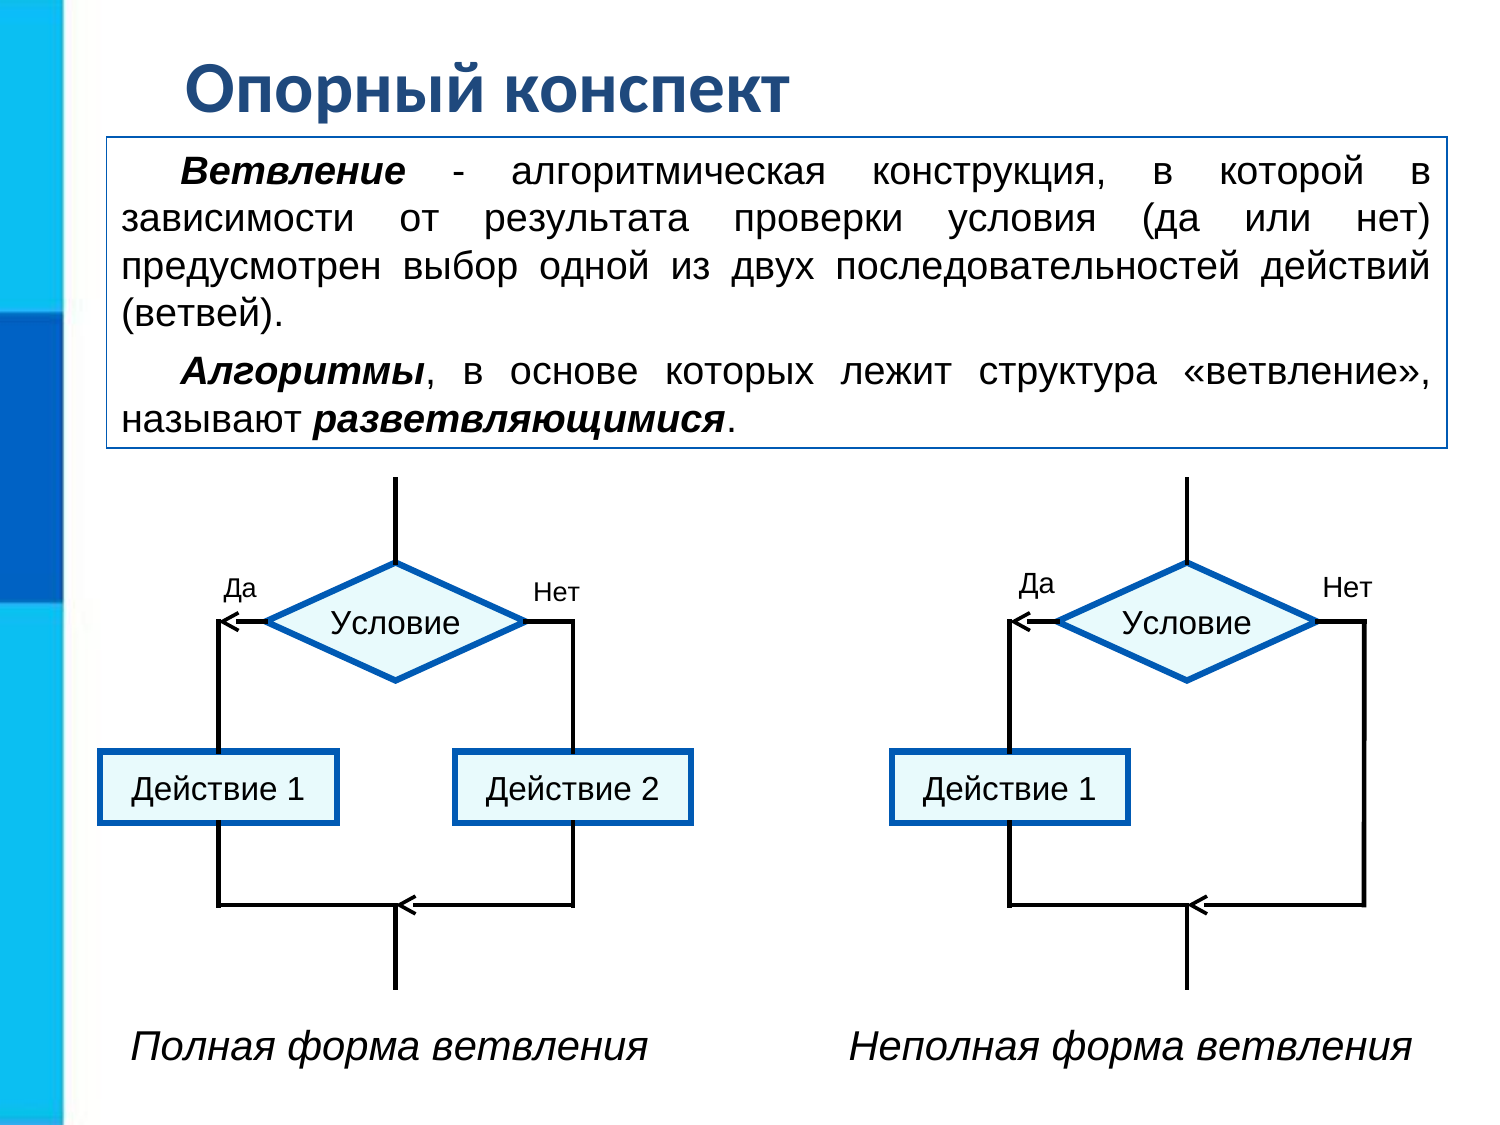

Опорный конспект
Ветвление - алгоритмическая конструкция, в которой в зависимости от результата проверки условия (да или нет) предусмотрен выбор одной из двух последовательностей действий (ветвей).
Алгоритмы, в основе которых лежит структура «ветвление», называют разветвляющимися.
Условие
Действие 1
Действие 2
Условие
Действие 1
Да
Нет
Да
Нет
Полная форма ветвления
Неполная форма ветвления